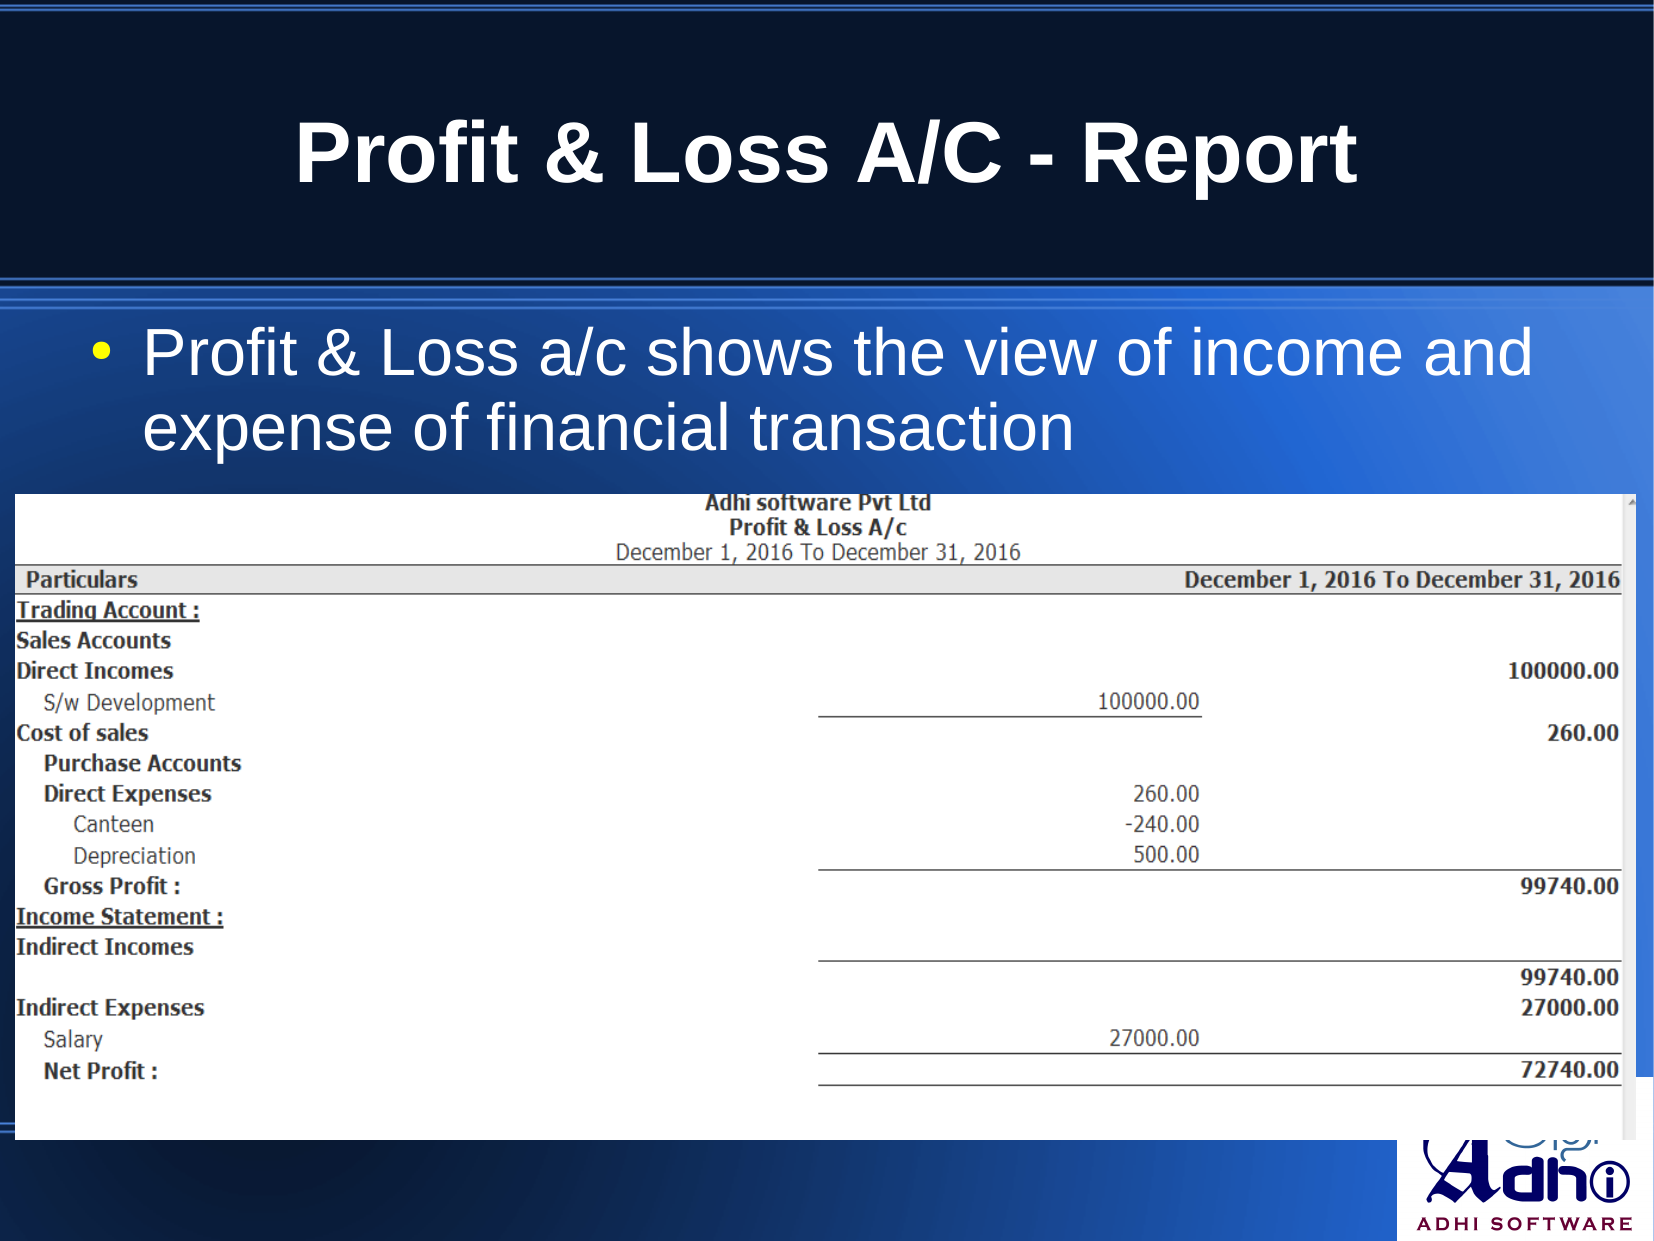

# Profit & Loss A/C - Report
Profit & Loss a/c shows the view of income and expense of financial transaction